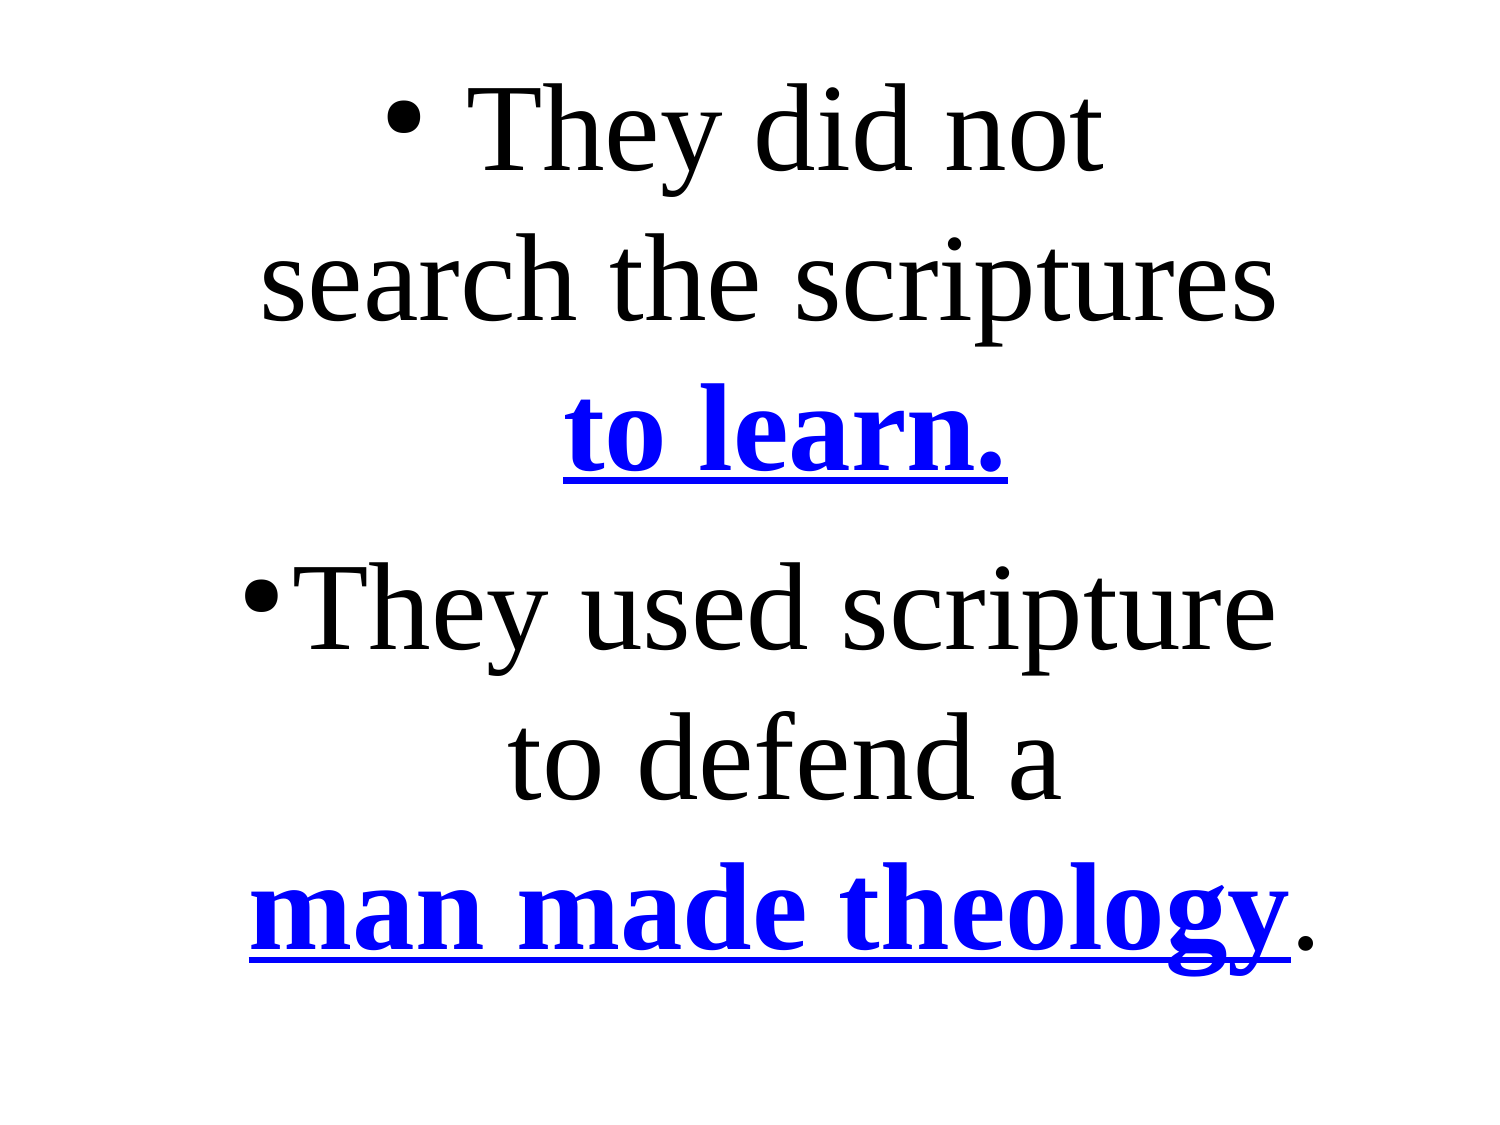

# They did not search the scriptures to learn.
They used scripture
 to defend a
man made theology.